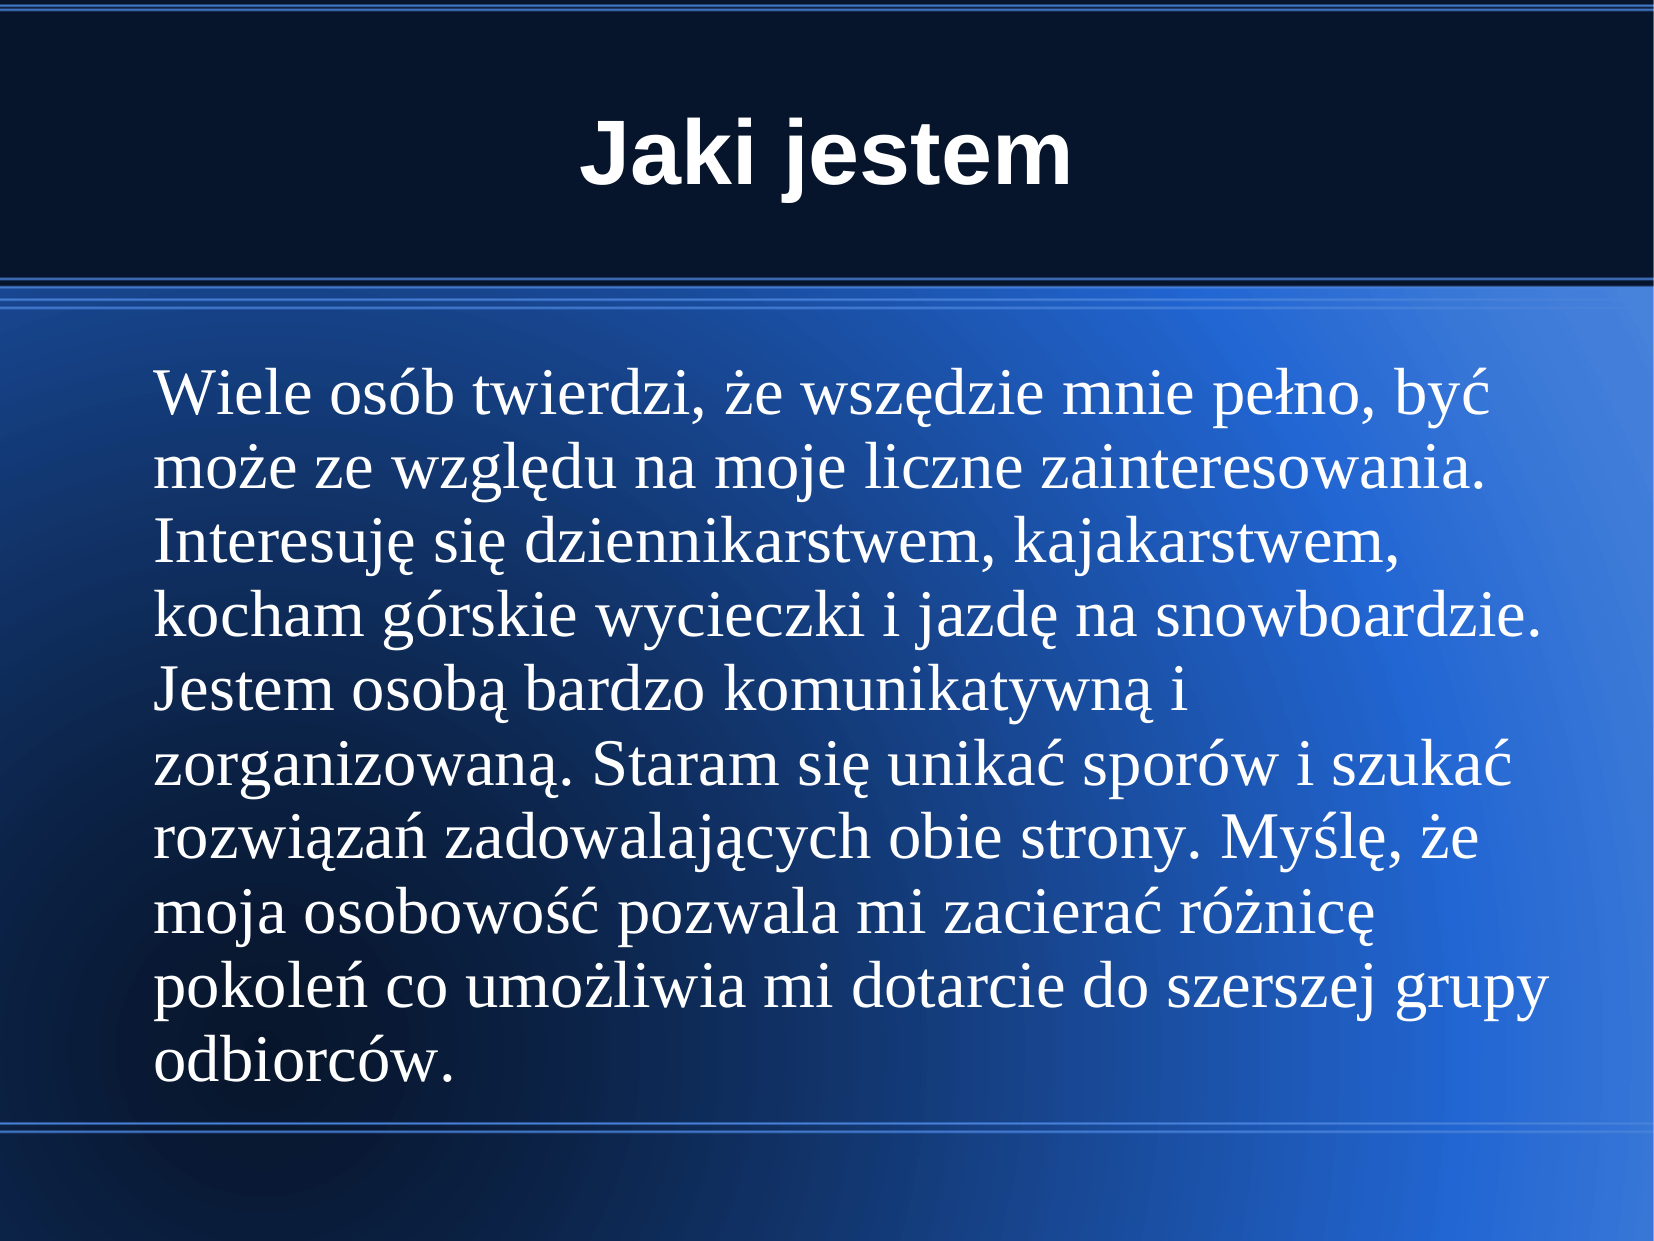

# Jaki jestem
Wiele osób twierdzi, że wszędzie mnie pełno, być może ze względu na moje liczne zainteresowania. Interesuję się dziennikarstwem, kajakarstwem, kocham górskie wycieczki i jazdę na snowboardzie. Jestem osobą bardzo komunikatywną i zorganizowaną. Staram się unikać sporów i szukać rozwiązań zadowalających obie strony. Myślę, że moja osobowość pozwala mi zacierać różnicę pokoleń co umożliwia mi dotarcie do szerszej grupy odbiorców.